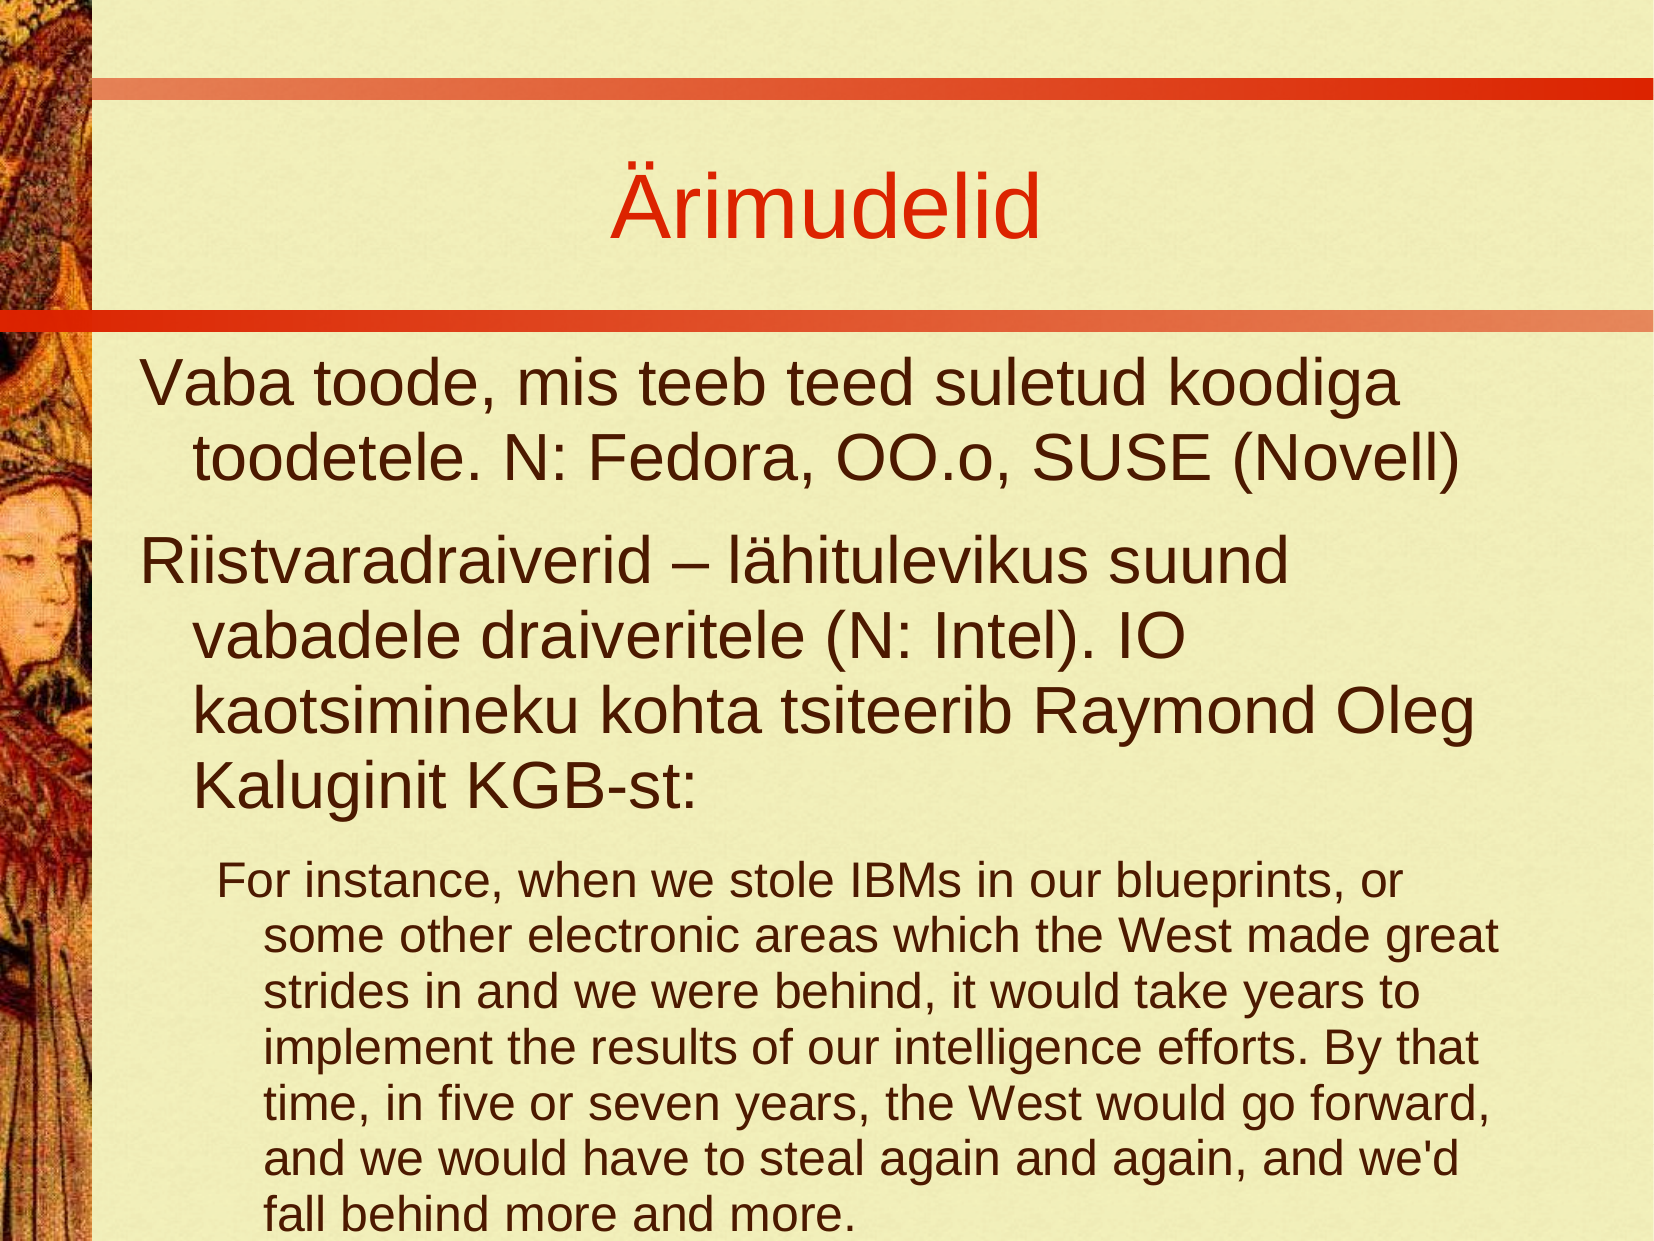

# Ärimudelid
Vaba toode, mis teeb teed suletud koodiga toodetele. N: Fedora, OO.o, SUSE (Novell)
Riistvaradraiverid – lähitulevikus suund vabadele draiveritele (N: Intel). IO kaotsimineku kohta tsiteerib Raymond Oleg Kaluginit KGB-st:
For instance, when we stole IBMs in our blueprints, or some other electronic areas which the West made great strides in and we were behind, it would take years to implement the results of our intelligence efforts. By that time, in five or seven years, the West would go forward, and we would have to steal again and again, and we'd fall behind more and more.